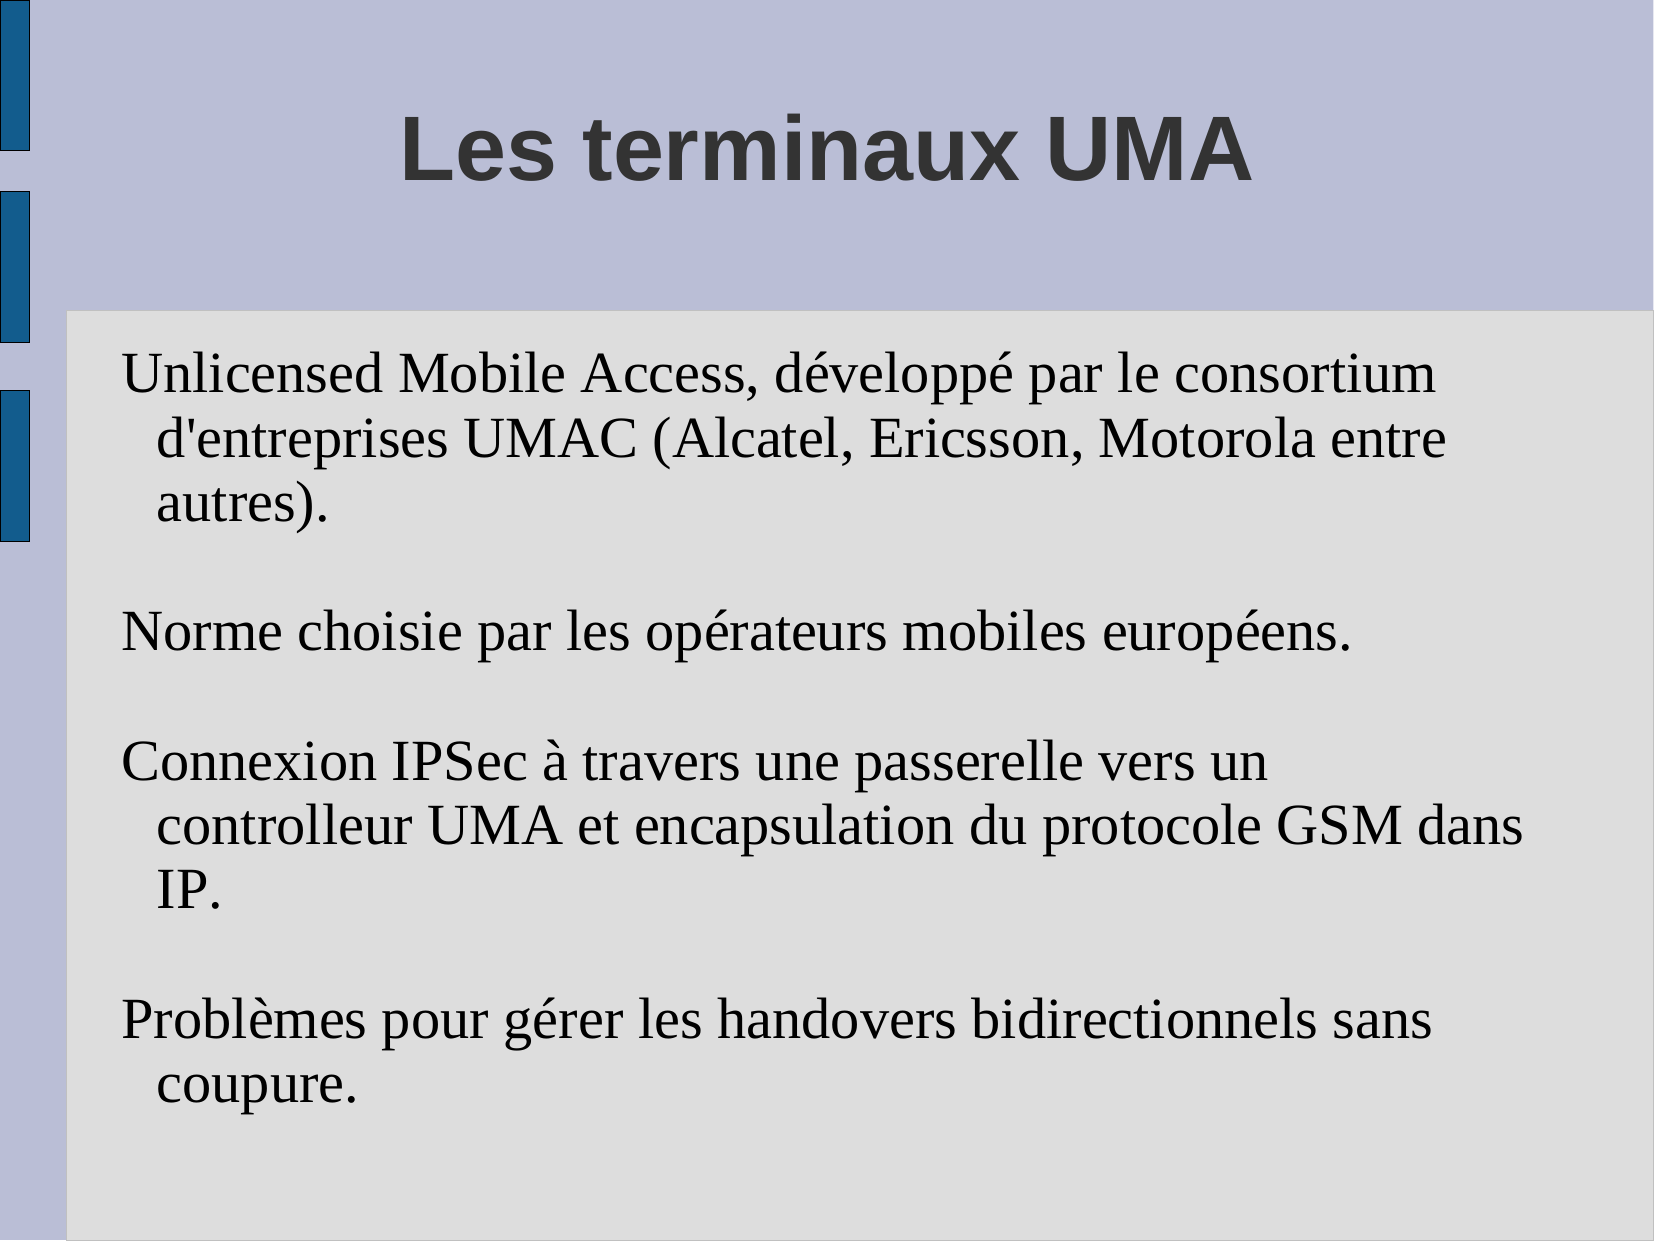

# Les terminaux UMA
Unlicensed Mobile Access, développé par le consortium d'entreprises UMAC (Alcatel, Ericsson, Motorola entre autres).
Norme choisie par les opérateurs mobiles européens.
Connexion IPSec à travers une passerelle vers un controlleur UMA et encapsulation du protocole GSM dans IP.
Problèmes pour gérer les handovers bidirectionnels sans coupure.